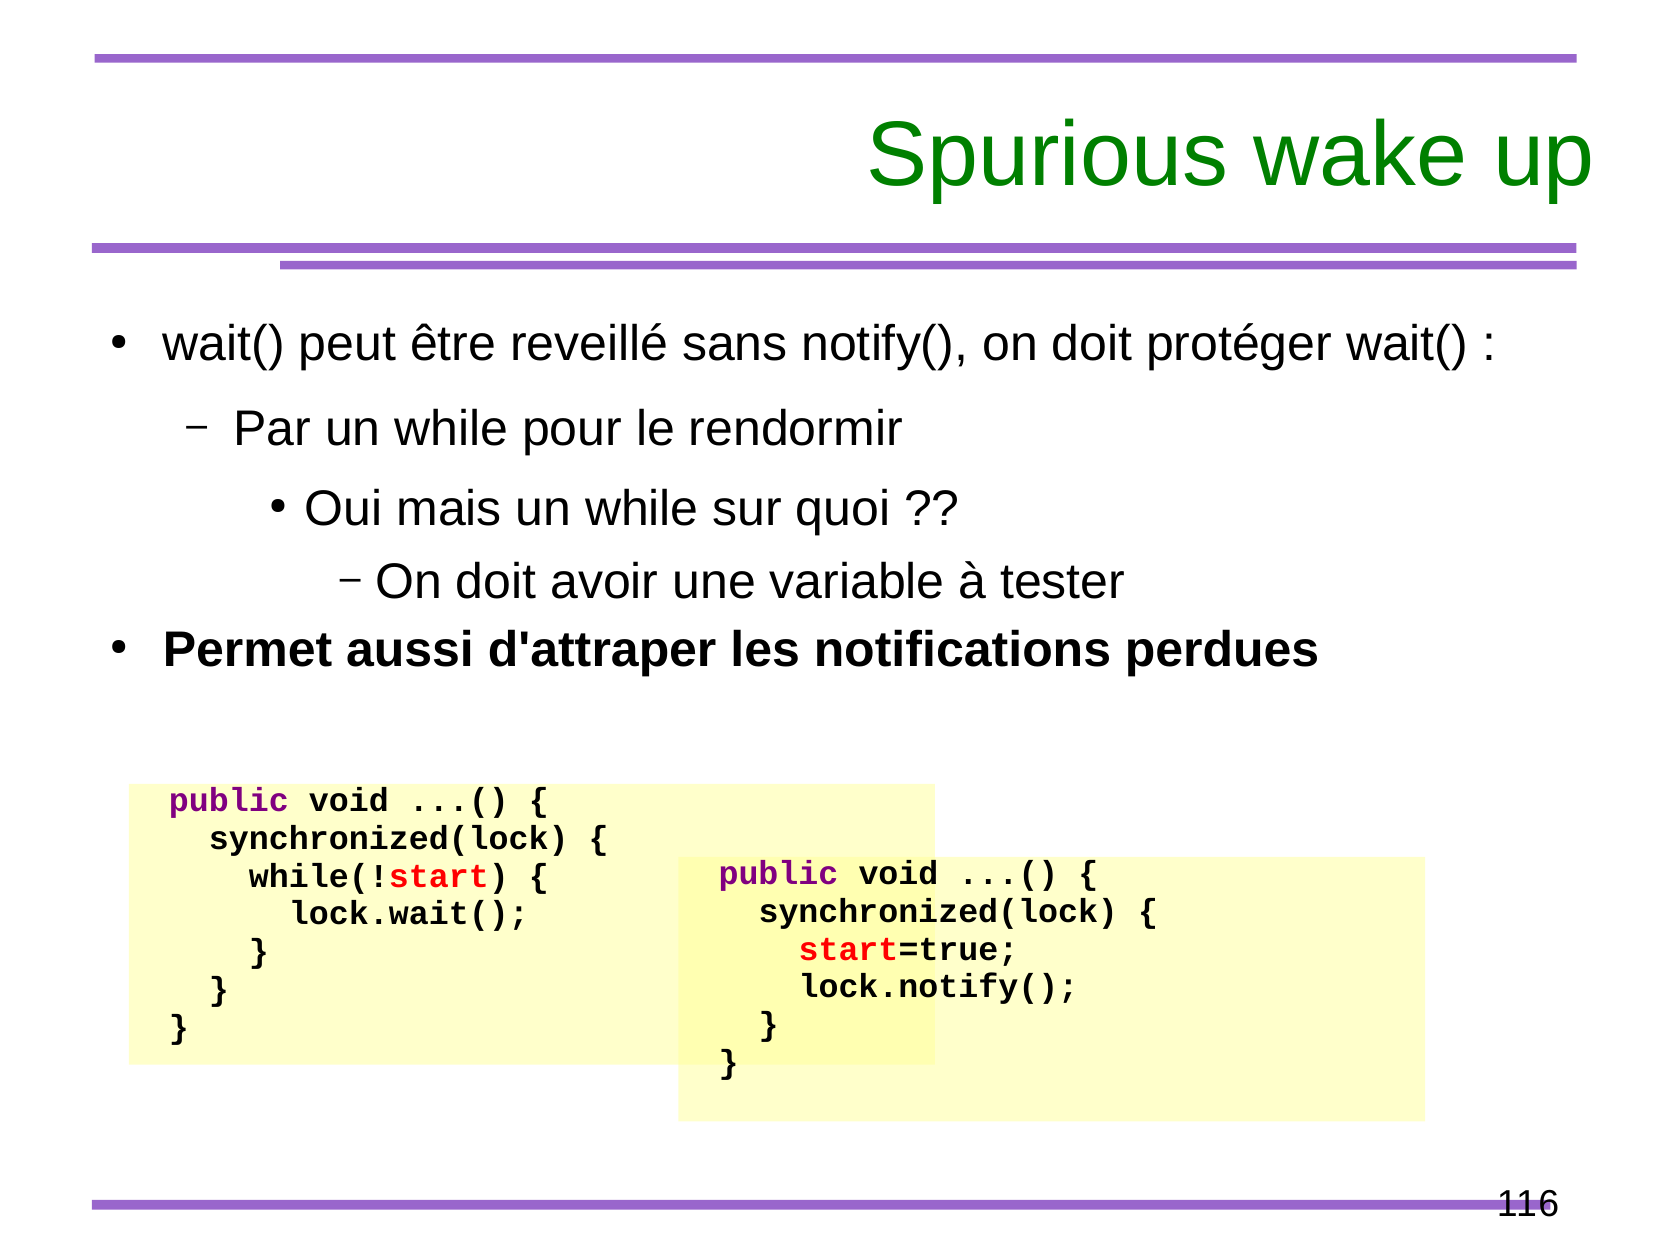

# Spurious wake up
wait() peut être reveillé sans notify(), on doit protéger wait() :
Par un while pour le rendormir
Oui mais un while sur quoi ??
On doit avoir une variable à tester
Permet aussi d'attraper les notifications perdues
 public void ...() {
 synchronized(lock) {
 while(!start) {
 lock.wait();
 }
 }
 }
 public void ...() {
 synchronized(lock) {
 start=true;
 lock.notify();
 }
 }